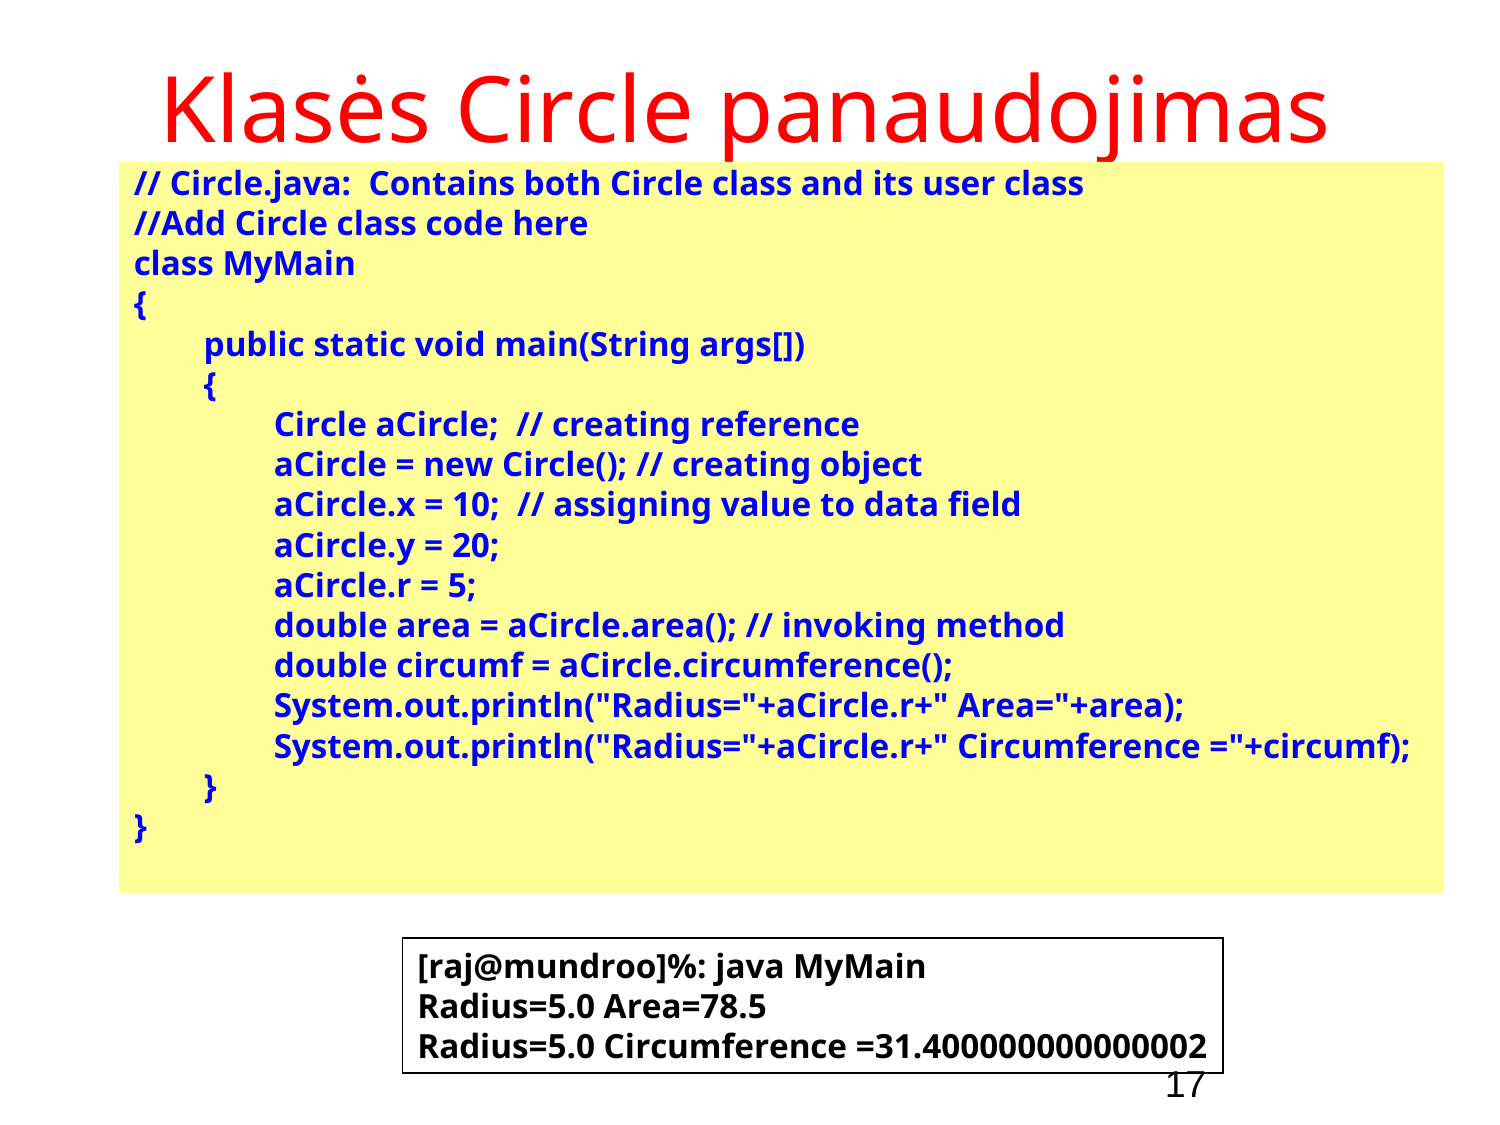

# Klasės Circle panaudojimas
// Circle.java: Contains both Circle class and its user class
//Add Circle class code here
class MyMain
{
 public static void main(String args[])
 {
 Circle aCircle; // creating reference
 aCircle = new Circle(); // creating object
 aCircle.x = 10; // assigning value to data field
 aCircle.y = 20;
 aCircle.r = 5;
 double area = aCircle.area(); // invoking method
 double circumf = aCircle.circumference();
 System.out.println("Radius="+aCircle.r+" Area="+area);
 System.out.println("Radius="+aCircle.r+" Circumference ="+circumf);
 }
}
[raj@mundroo]%: java MyMain
Radius=5.0 Area=78.5
Radius=5.0 Circumference =31.400000000000002
17